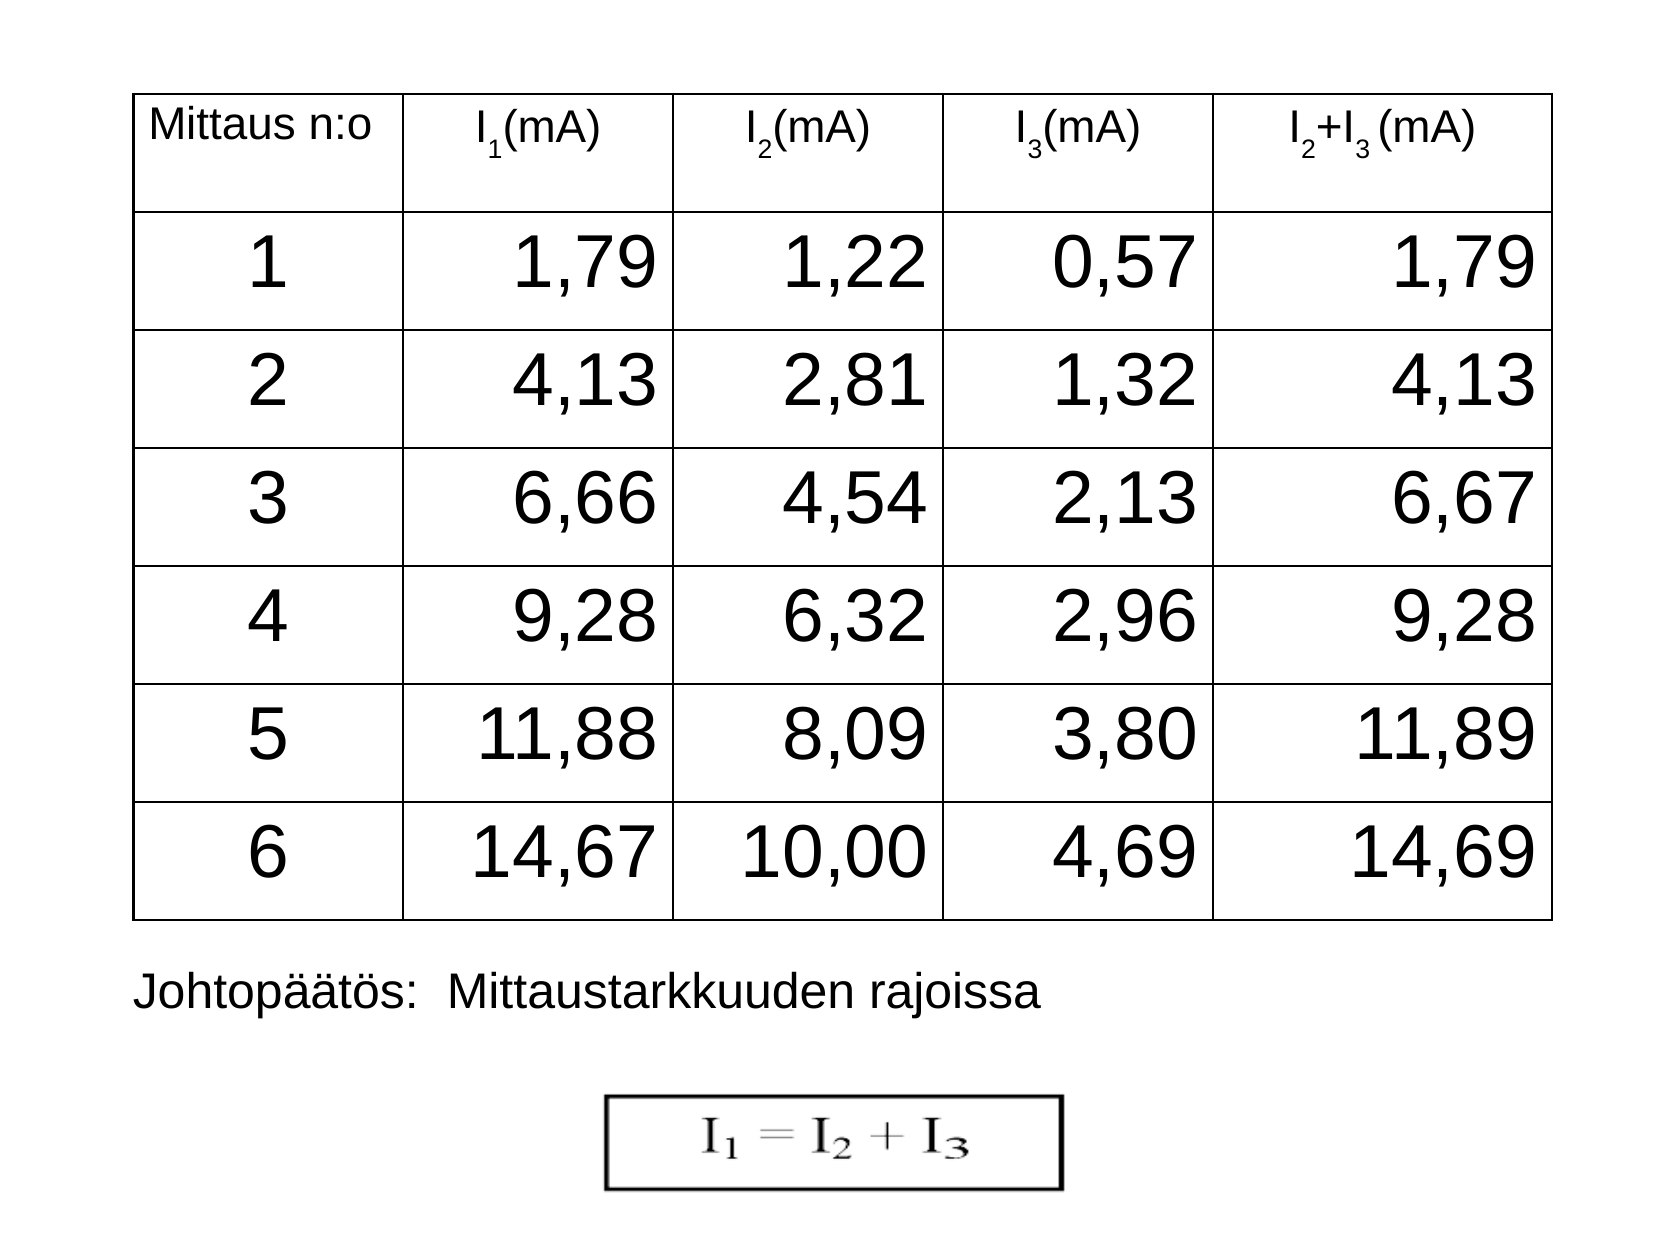

| Mittaus n:o | I1(mA) | I2(mA) | I3(mA) | I2+I3 (mA) |
| --- | --- | --- | --- | --- |
| 1 | 1,79 | 1,22 | 0,57 | 1,79 |
| 2 | 4,13 | 2,81 | 1,32 | 4,13 |
| 3 | 6,66 | 4,54 | 2,13 | 6,67 |
| 4 | 9,28 | 6,32 | 2,96 | 9,28 |
| 5 | 11,88 | 8,09 | 3,80 | 11,89 |
| 6 | 14,67 | 10,00 | 4,69 | 14,69 |
Johtopäätös: Mittaustarkkuuden rajoissa